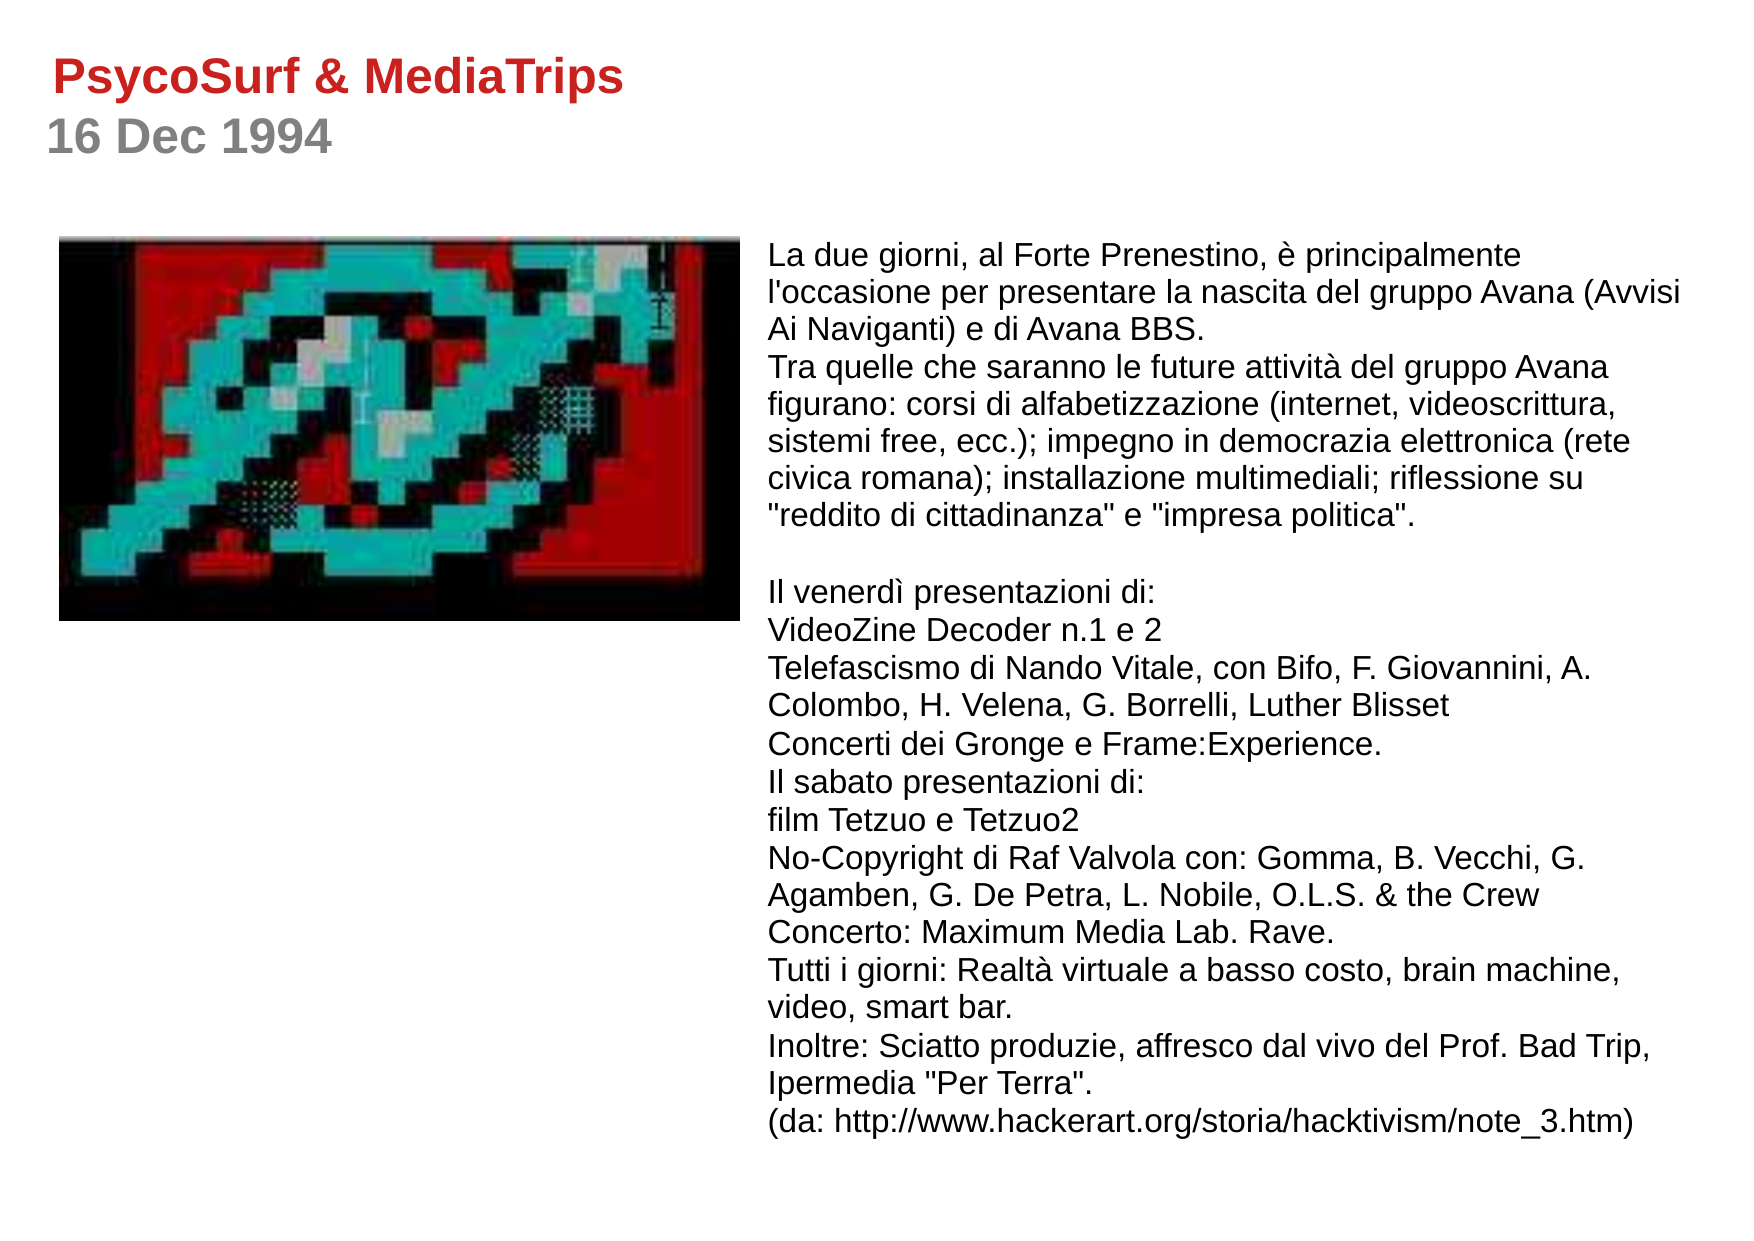

# PsycoSurf & MediaTrips
16 Dec 1994
La due giorni, al Forte Prenestino, è principalmente l'occasione per presentare la nascita del gruppo Avana (Avvisi Ai Naviganti) e di Avana BBS.
Tra quelle che saranno le future attività del gruppo Avana figurano: corsi di alfabetizzazione (internet, videoscrittura, sistemi free, ecc.); impegno in democrazia elettronica (rete civica romana); installazione multimediali; riflessione su "reddito di cittadinanza" e "impresa politica".
Il venerdì presentazioni di:
VideoZine Decoder n.1 e 2
Telefascismo di Nando Vitale, con Bifo, F. Giovannini, A. Colombo, H. Velena, G. Borrelli, Luther Blisset
Concerti dei Gronge e Frame:Experience.
Il sabato presentazioni di:
film Tetzuo e Tetzuo2
No-Copyright di Raf Valvola con: Gomma, B. Vecchi, G. Agamben, G. De Petra, L. Nobile, O.L.S. & the Crew Concerto: Maximum Media Lab. Rave.
Tutti i giorni: Realtà virtuale a basso costo, brain machine, video, smart bar.
Inoltre: Sciatto produzie, affresco dal vivo del Prof. Bad Trip, Ipermedia "Per Terra".
(da: http://www.hackerart.org/storia/hacktivism/note_3.htm)